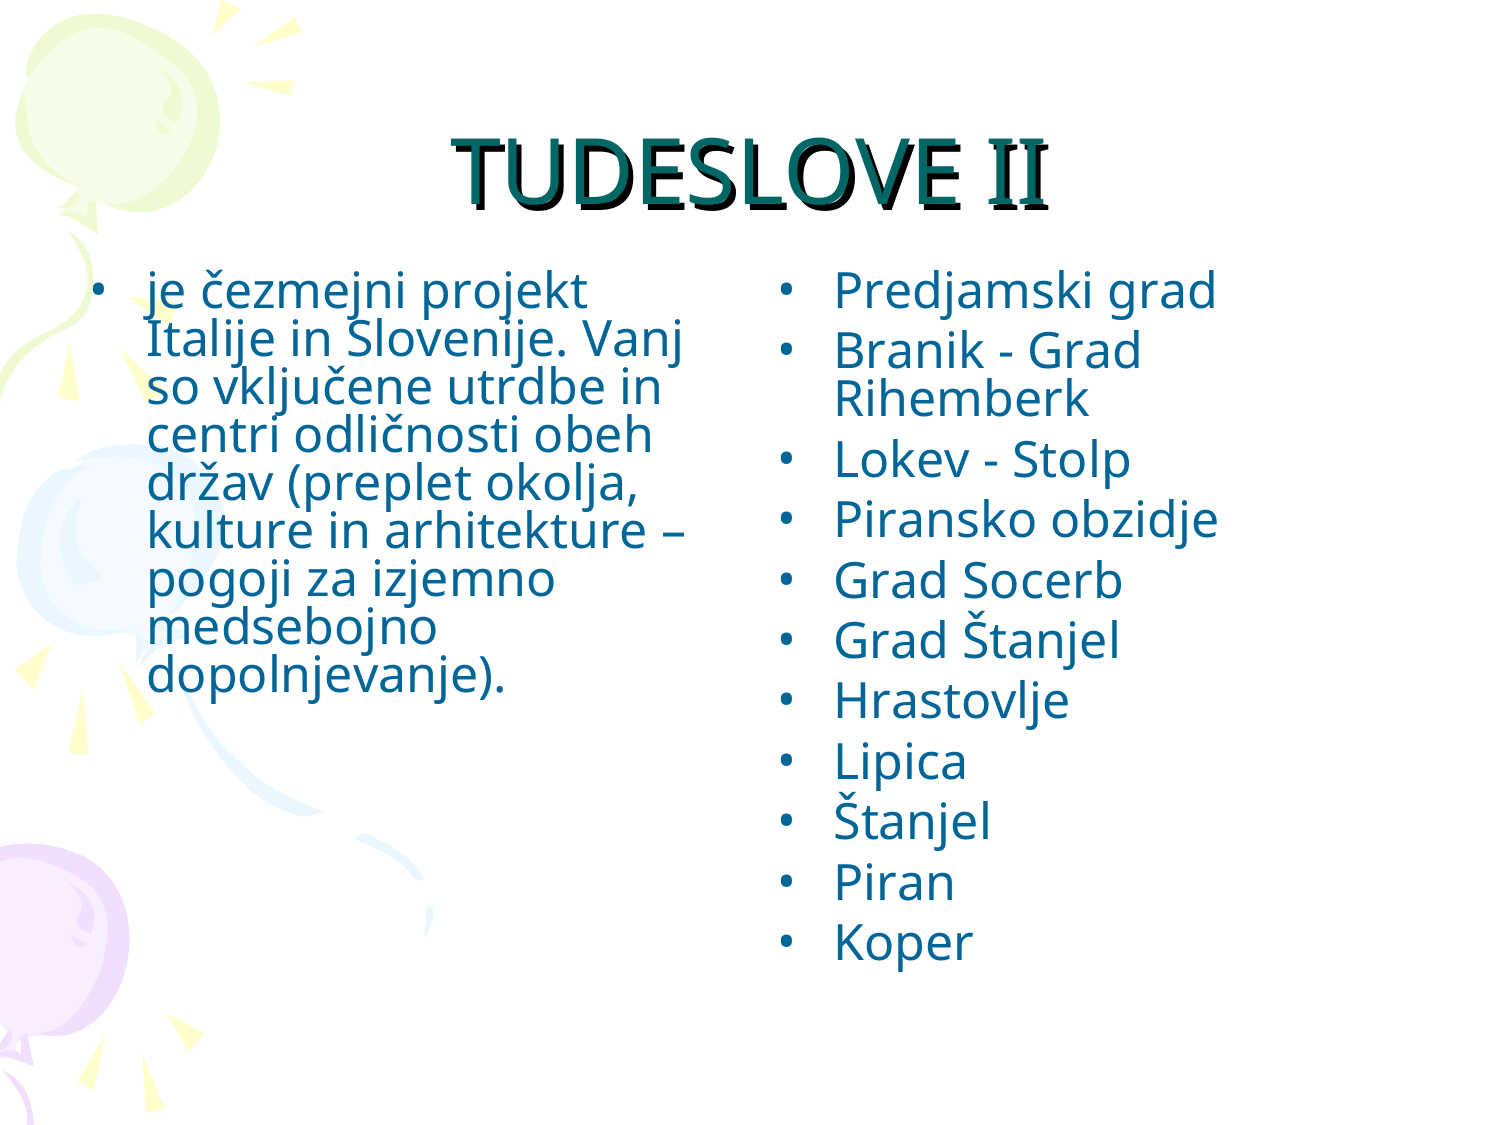

# TUDESLOVE II
je čezmejni projekt Italije in Slovenije. Vanj so vključene utrdbe in centri odličnosti obeh držav (preplet okolja, kulture in arhitekture – pogoji za izjemno medsebojno dopolnjevanje).
Predjamski grad
Branik - Grad Rihemberk
Lokev - Stolp
Piransko obzidje
Grad Socerb
Grad Štanjel
Hrastovlje
Lipica
Štanjel
Piran
Koper